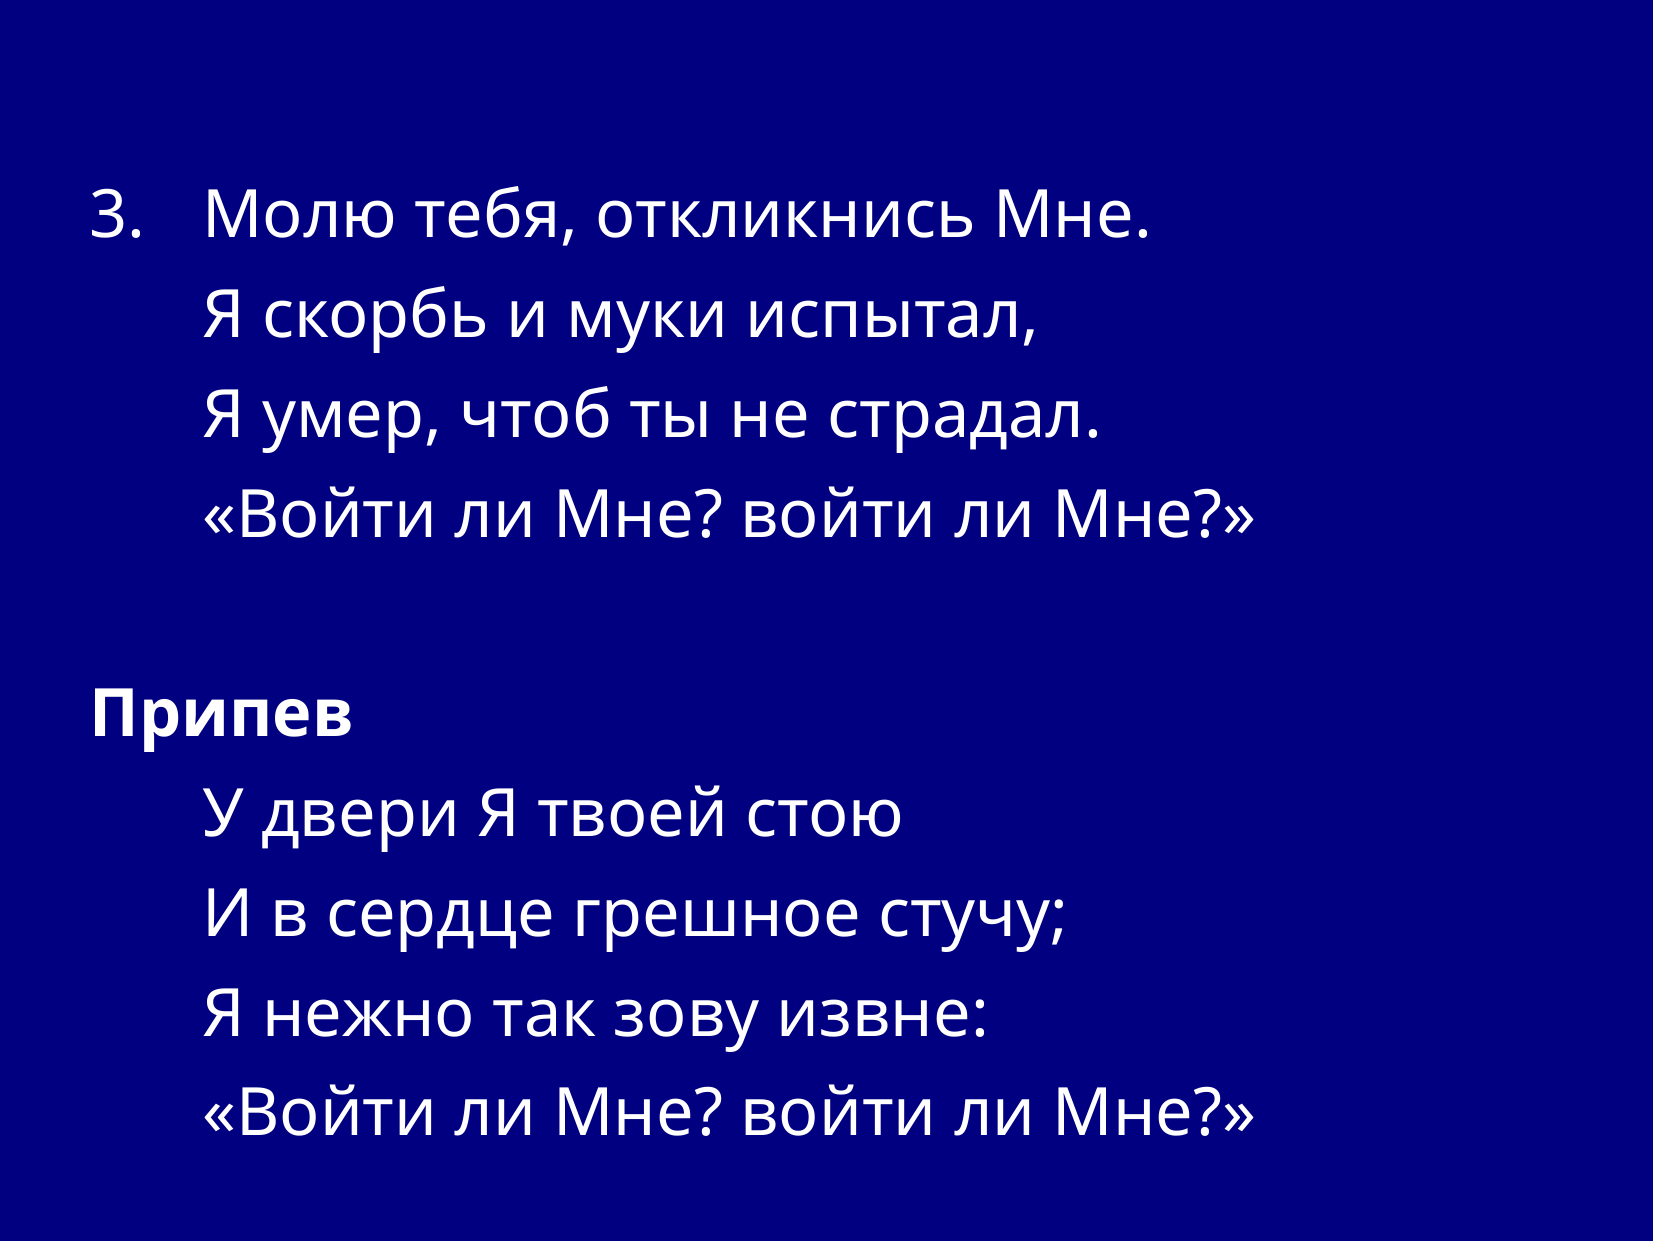

3.	Молю тебя, откликнись Мне.
	Я скорбь и муки испытал,
	Я умер, чтоб ты не страдал.
	«Войти ли Мне? войти ли Мне?»
Припев
	У двери Я твоей стою
	И в сердце грешное стучу;
	Я нежно так зову извне:
	«Войти ли Мне? войти ли Мне?»